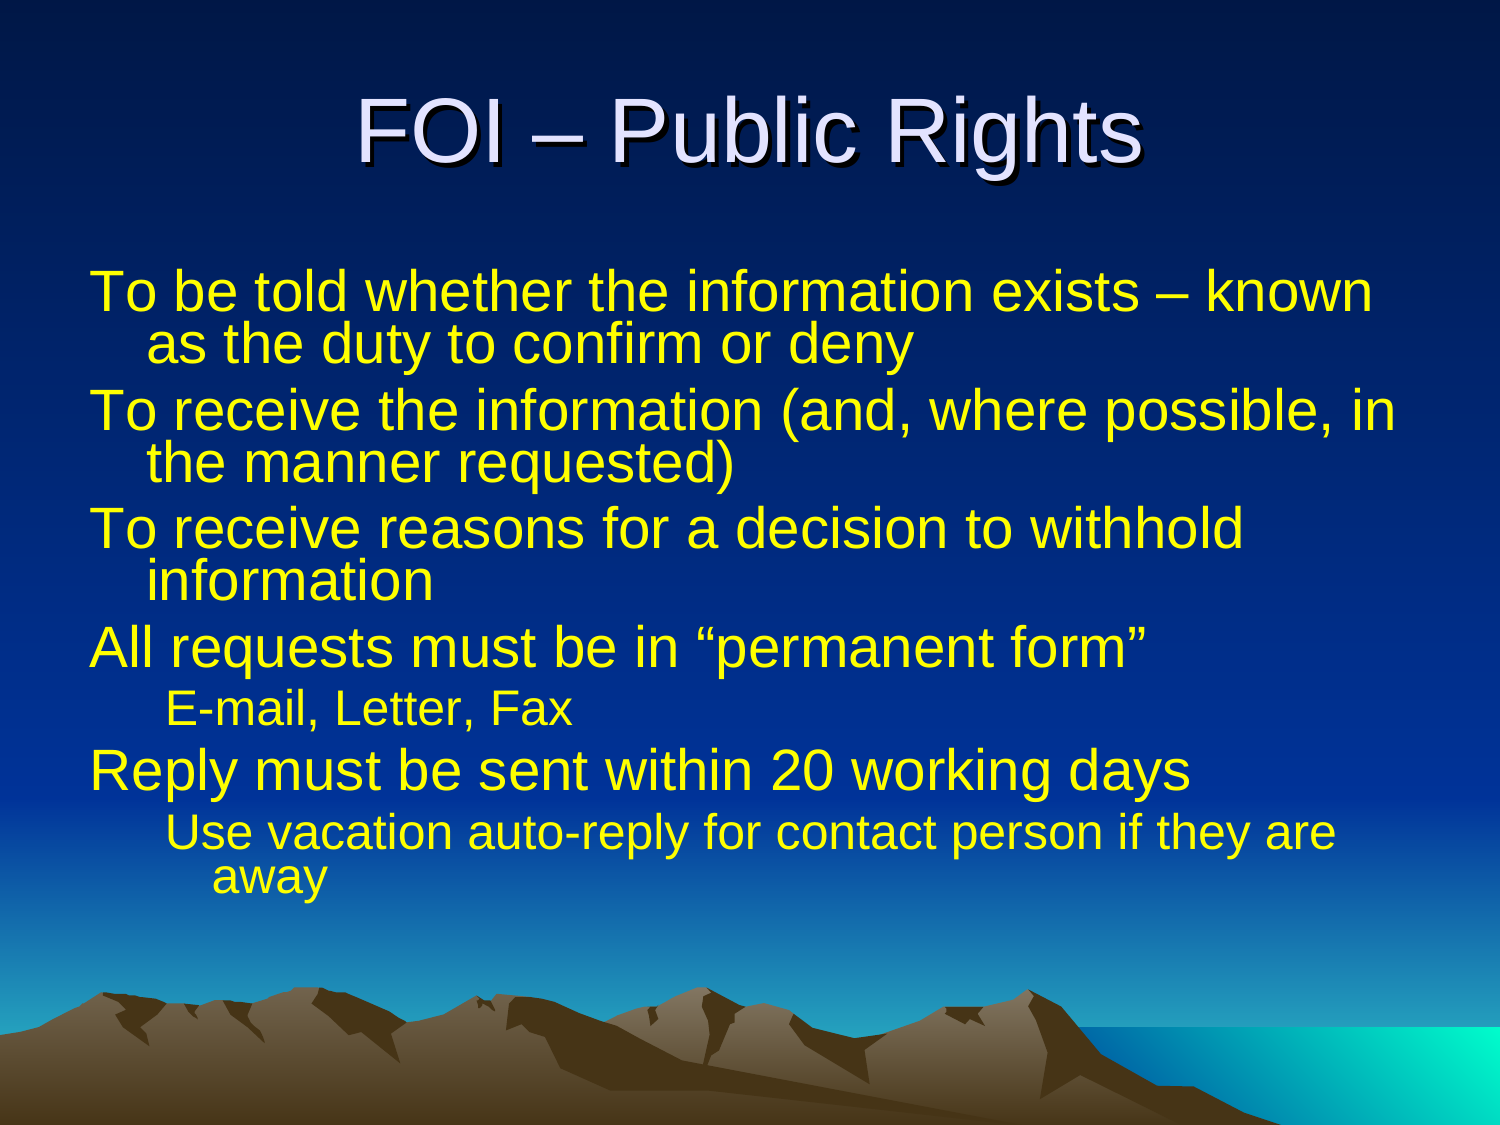

# FOI – Public Rights
To be told whether the information exists – known as the duty to confirm or deny
To receive the information (and, where possible, in the manner requested)
To receive reasons for a decision to withhold information
All requests must be in “permanent form”
E-mail, Letter, Fax
Reply must be sent within 20 working days
Use vacation auto-reply for contact person if they are away